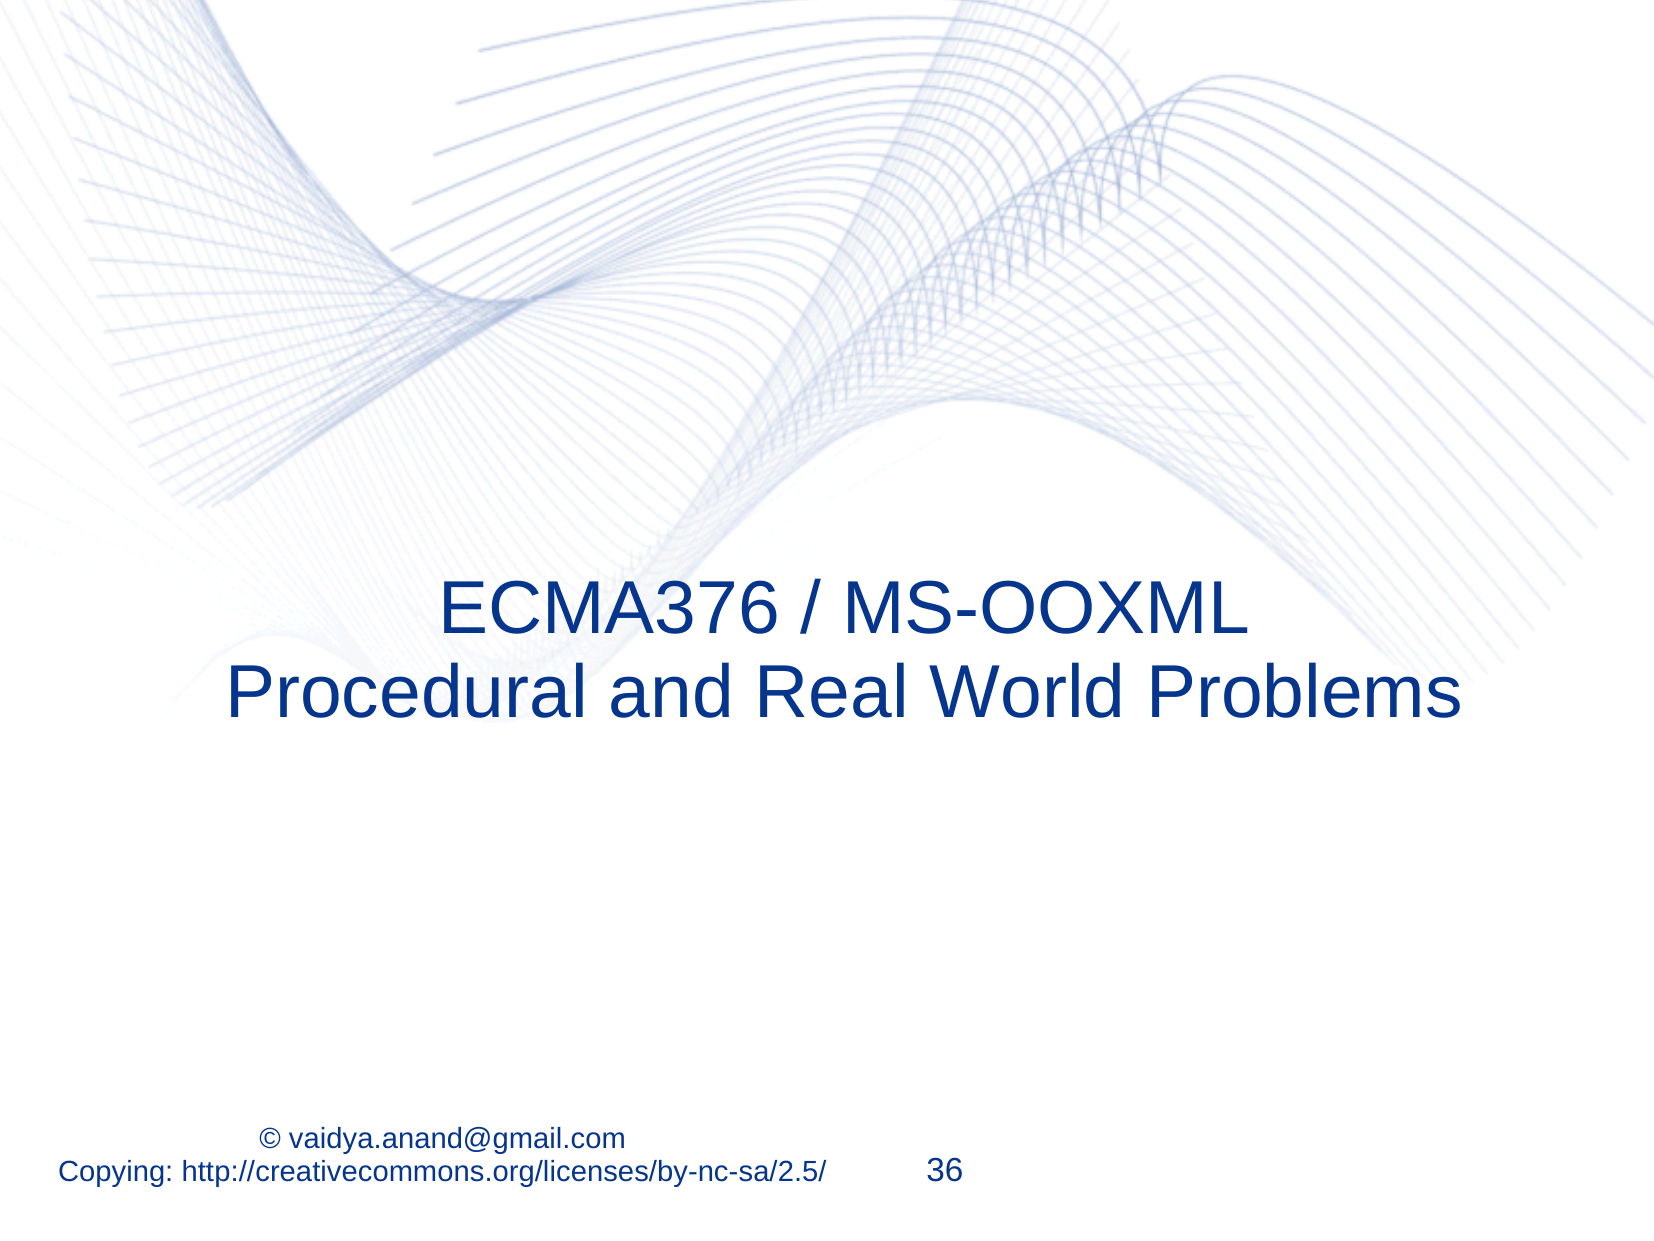

# ECMA376 / MS-OOXML
Procedural and Real World Problems
http://www.broffice.org
36